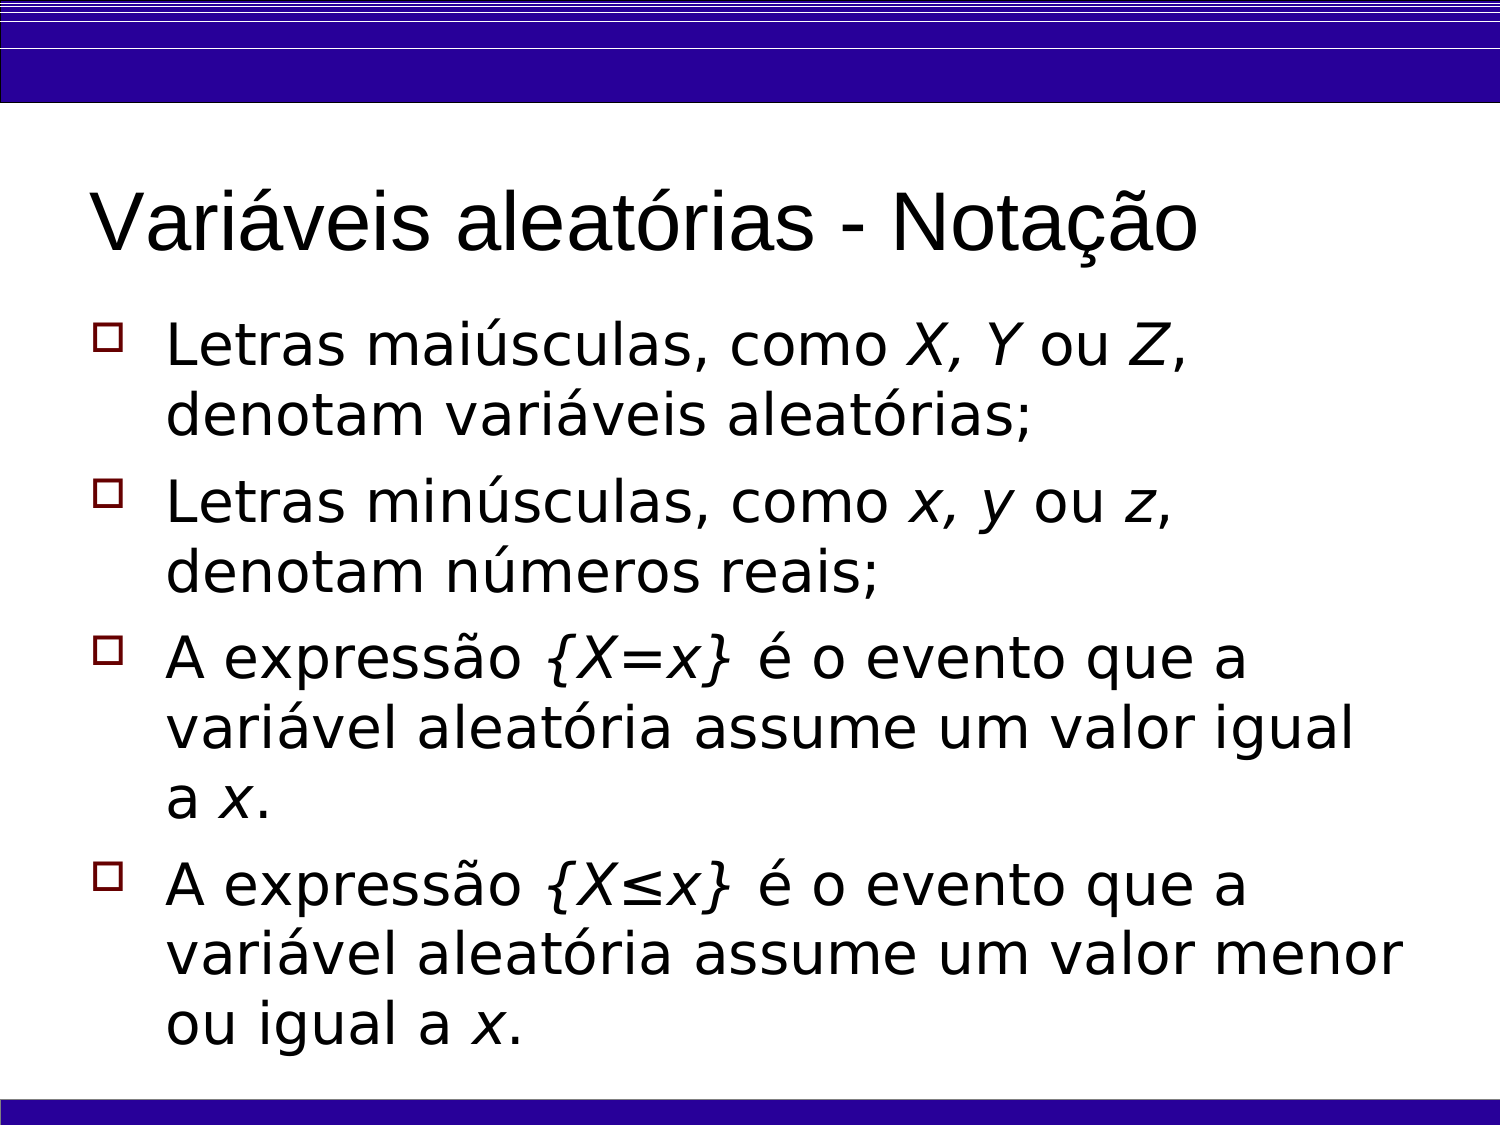

# Variáveis aleatórias - Notação
Letras maiúsculas, como X, Y ou Z, denotam variáveis aleatórias;
Letras minúsculas, como x, y ou z, denotam números reais;
A expressão {X=x} é o evento que a variável aleatória assume um valor igual a x.
A expressão {X≤x} é o evento que a variável aleatória assume um valor menor ou igual a x.